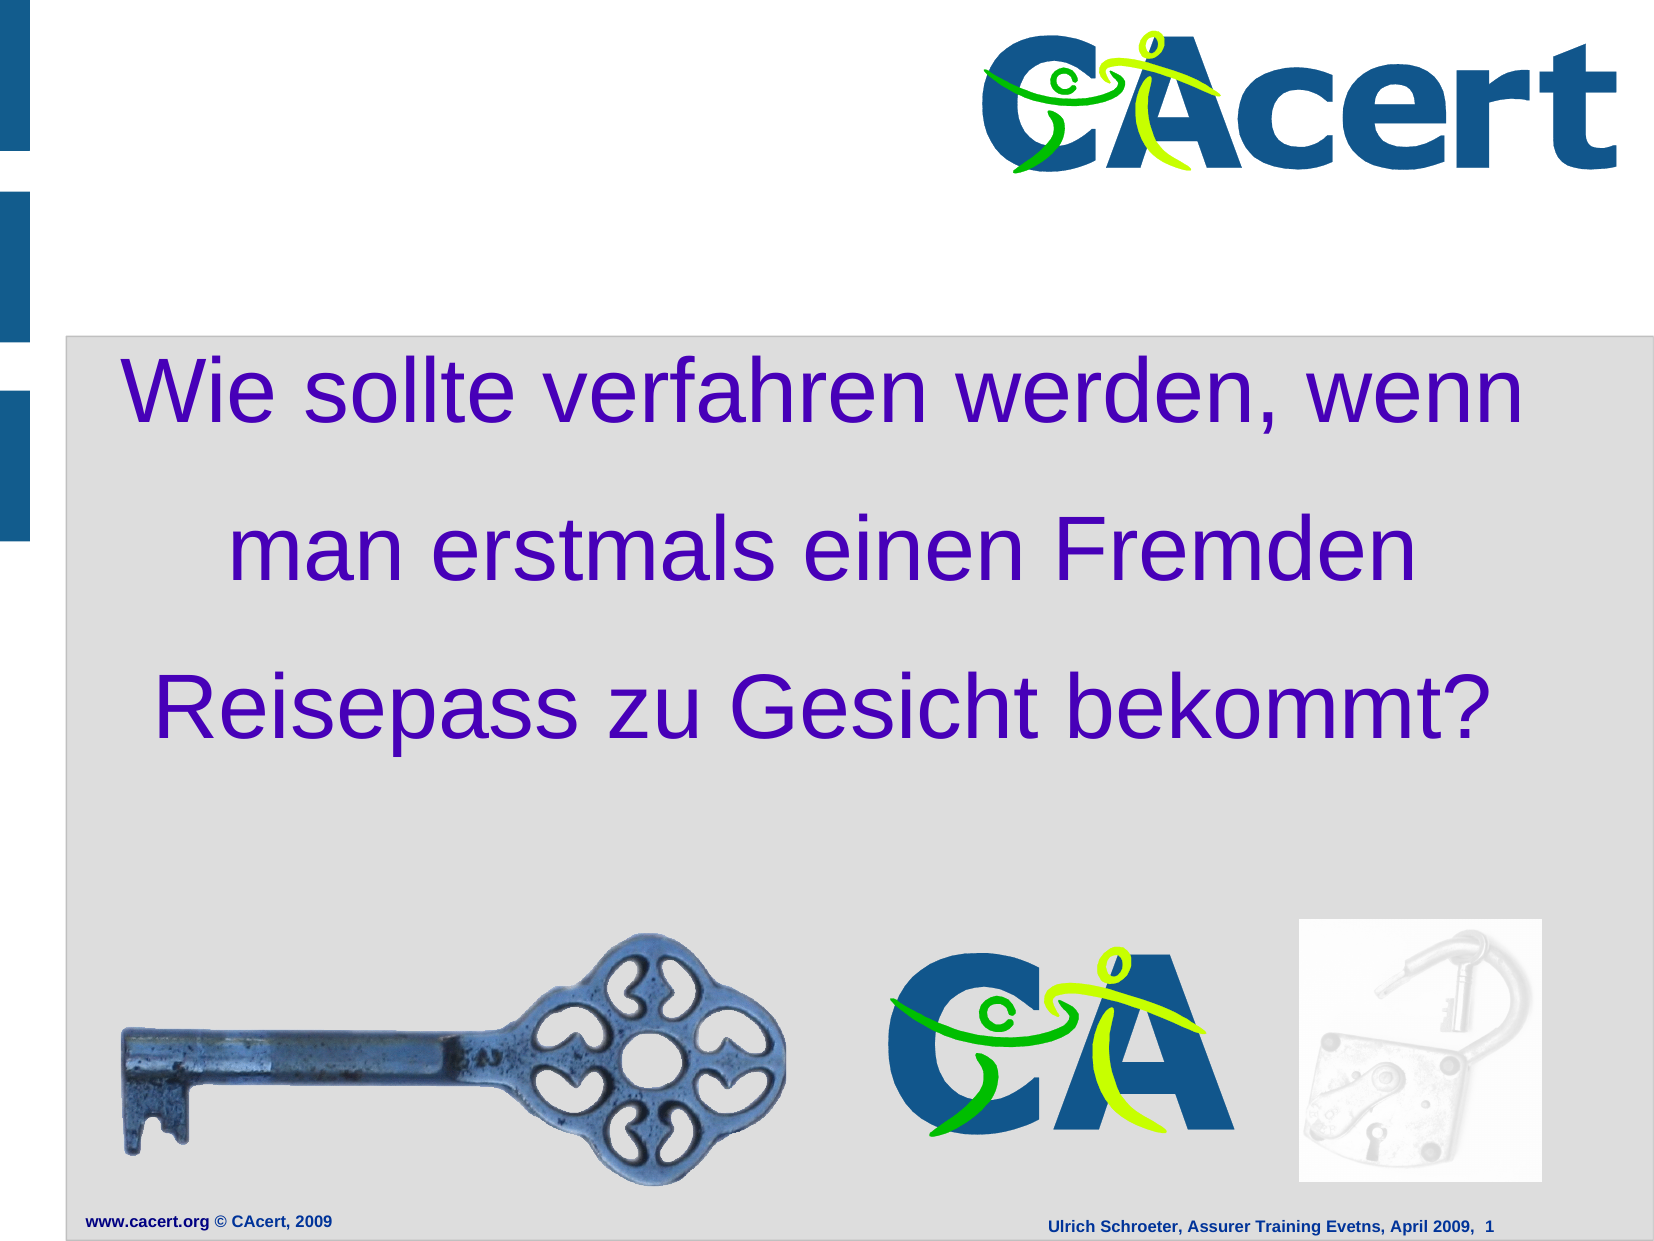

# Wie sollte verfahren werden, wenn man erstmals einen Fremden Reisepass zu Gesicht bekommt?